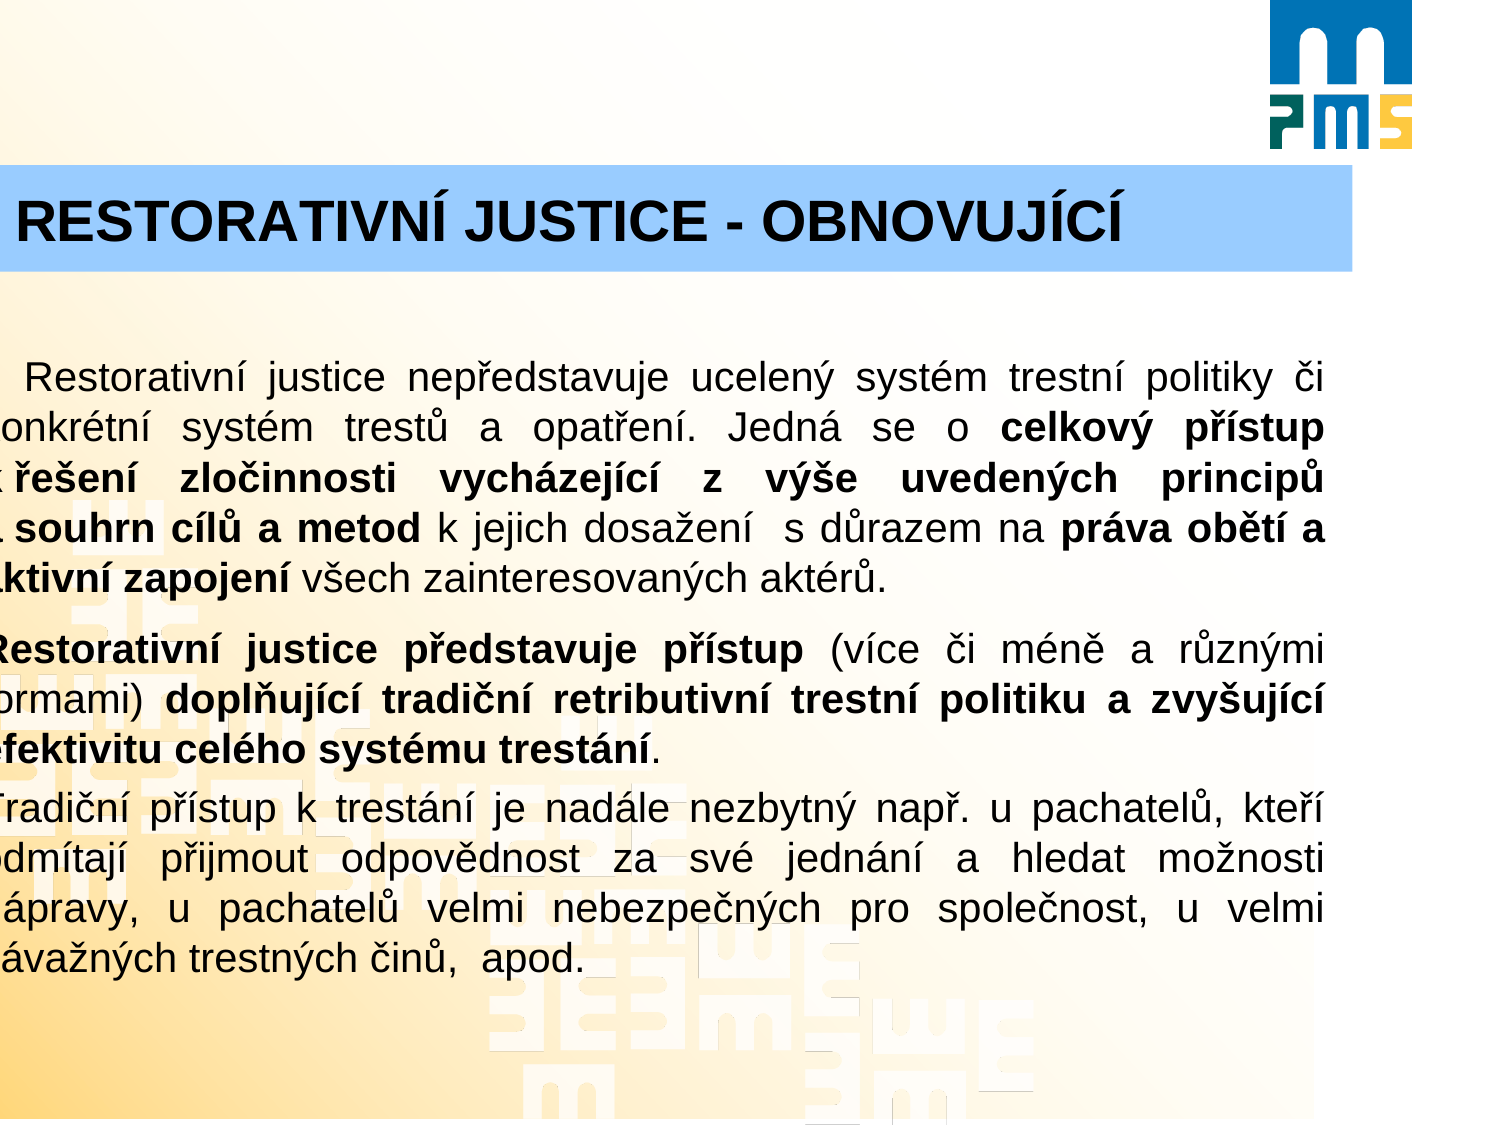

# RESTORATIVNÍ JUSTICE - OBNOVUJÍCÍ
Restorativní justice nepředstavuje ucelený systém trestní politiky či konkrétní systém trestů a opatření. Jedná se o celkový přístup k řešení zločinnosti vycházející z výše uvedených principů a souhrn cílů a metod k jejich dosažení s důrazem na práva obětí a aktivní zapojení všech zainteresovaných aktérů.
Restorativní justice představuje přístup (více či méně a různými formami) doplňující tradiční retributivní trestní politiku a zvyšující efektivitu celého systému trestání.
Tradiční přístup k trestání je nadále nezbytný např. u pachatelů, kteří odmítají přijmout odpovědnost za své jednání a hledat možnosti nápravy, u pachatelů velmi nebezpečných pro společnost, u velmi závažných trestných činů, apod.